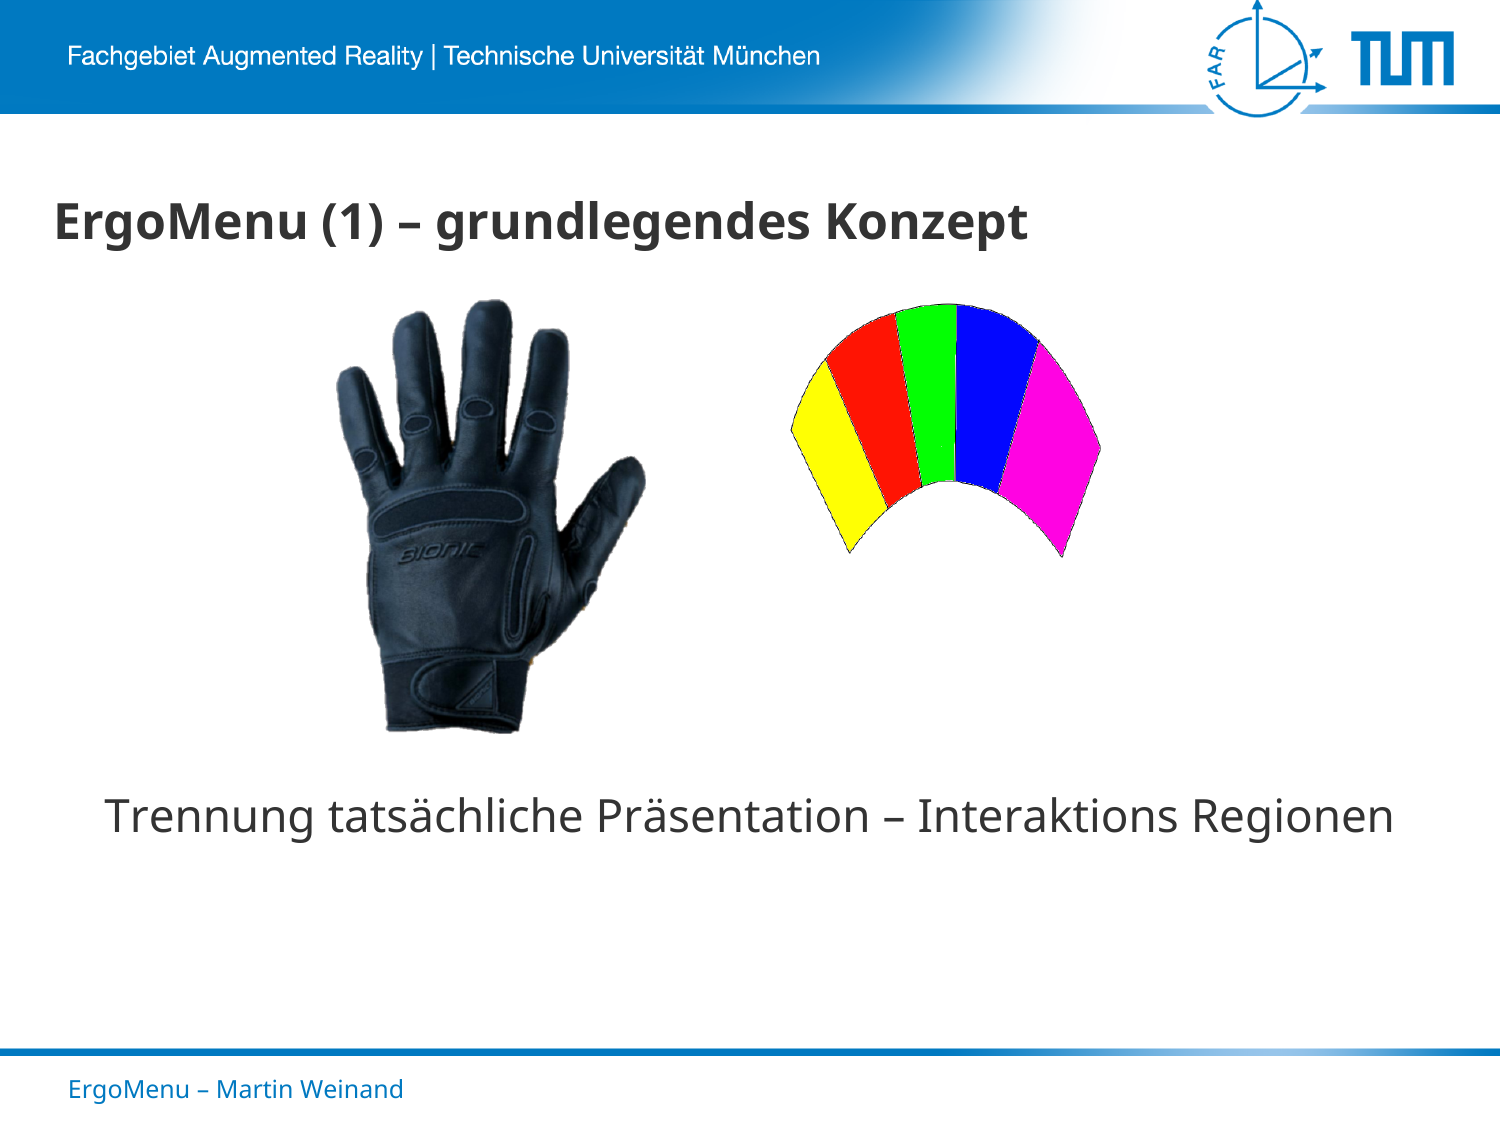

# ErgoMenu (1) – grundlegendes Konzept
Trennung tatsächliche Präsentation – Interaktions Regionen
ErgoMenu – Martin Weinand